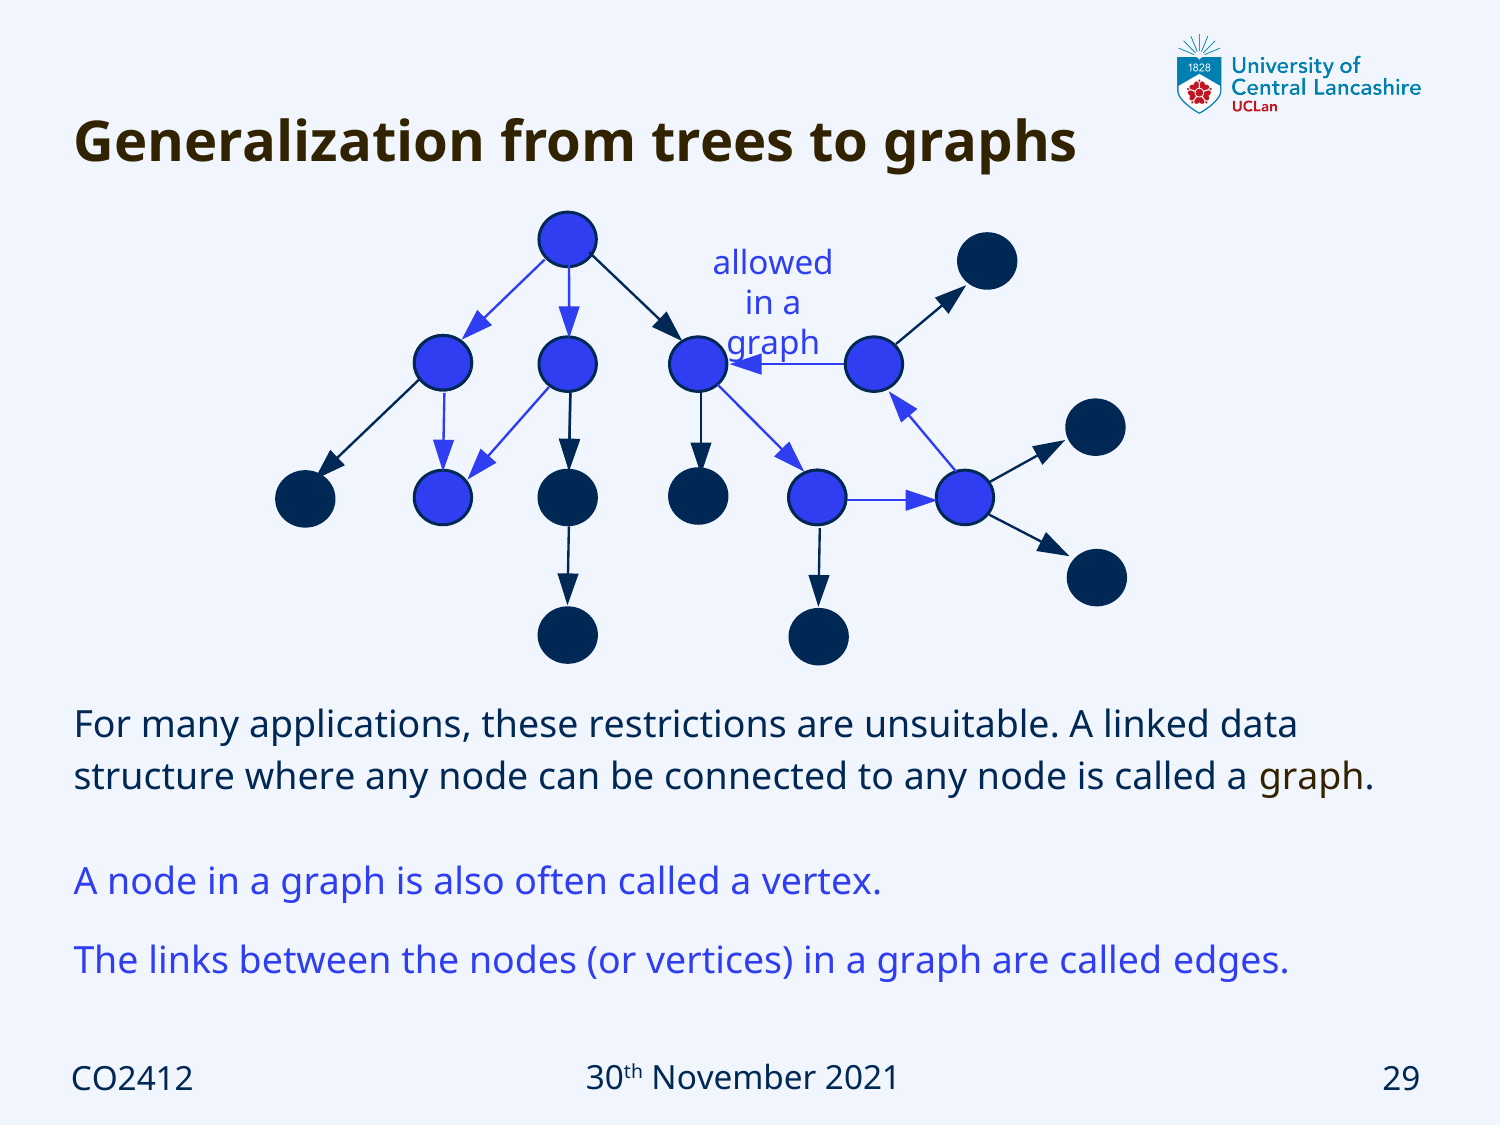

# Generalization from trees to graphs
allowed in a graph
For many applications, these restrictions are unsuitable. A linked data structure where any node can be connected to any node is called a graph.
A node in a graph is also often called a vertex.
The links between the nodes (or vertices) in a graph are called edges.